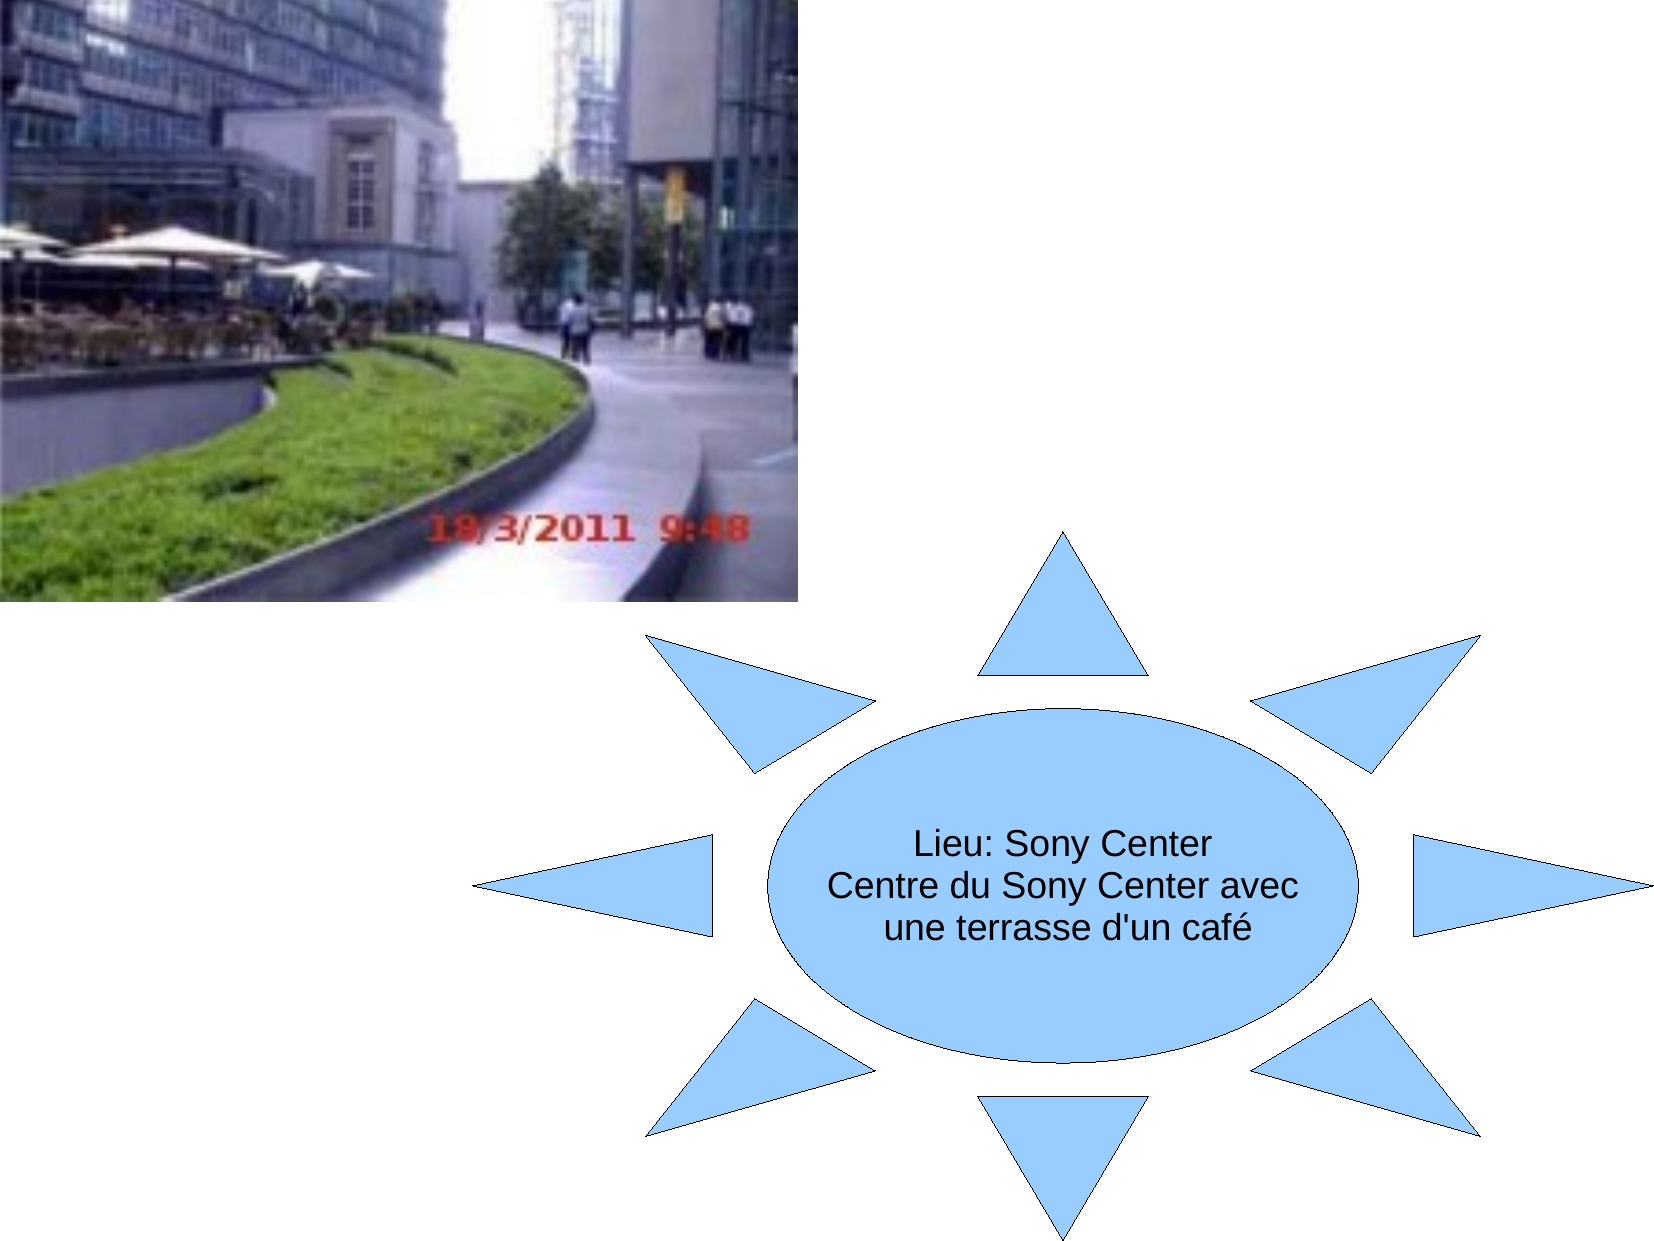

Lieu: Sony Center
Centre du Sony Center avec
 une terrasse d'un café